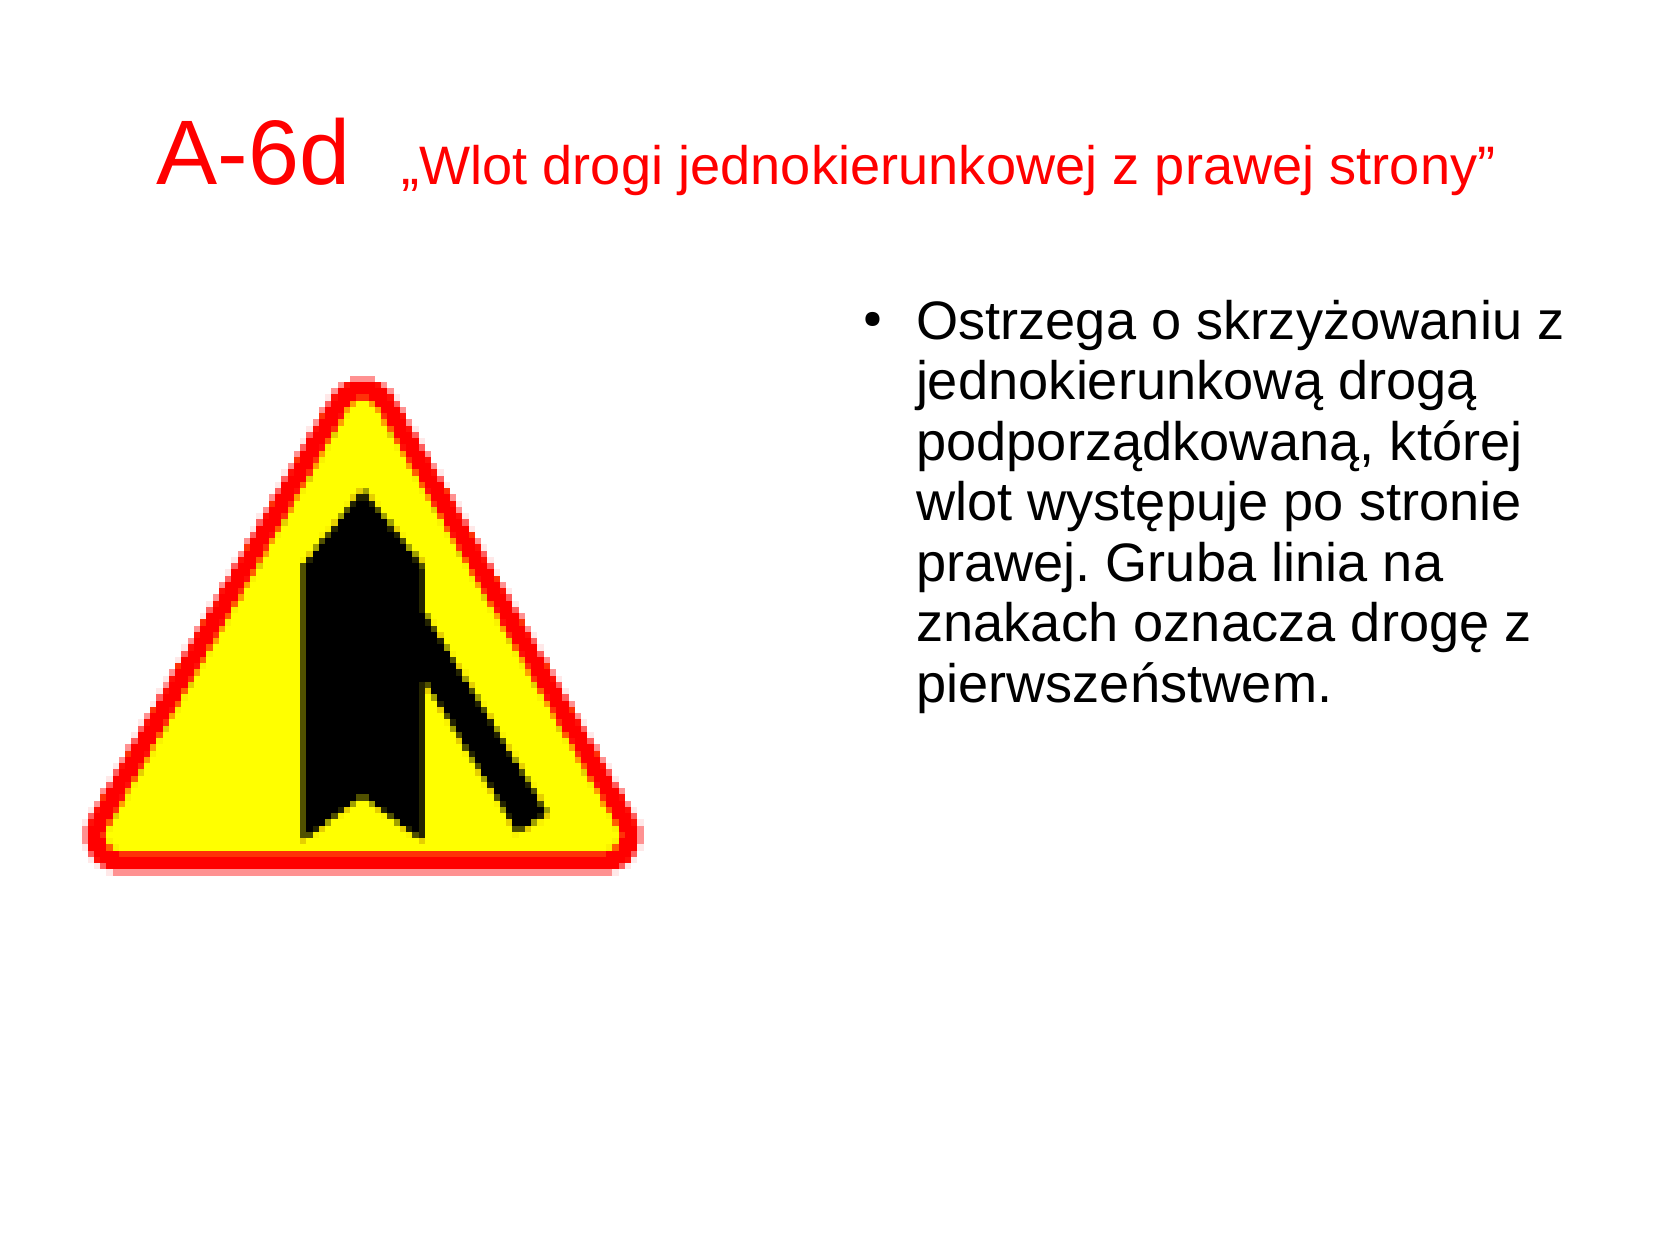

# A-6d „Wlot drogi jednokierunkowej z prawej strony”
Ostrzega o skrzyżowaniu z jednokierunkową drogą podporządkowaną, której wlot występuje po stronie prawej. Gruba linia na znakach oznacza drogę z pierwszeństwem.